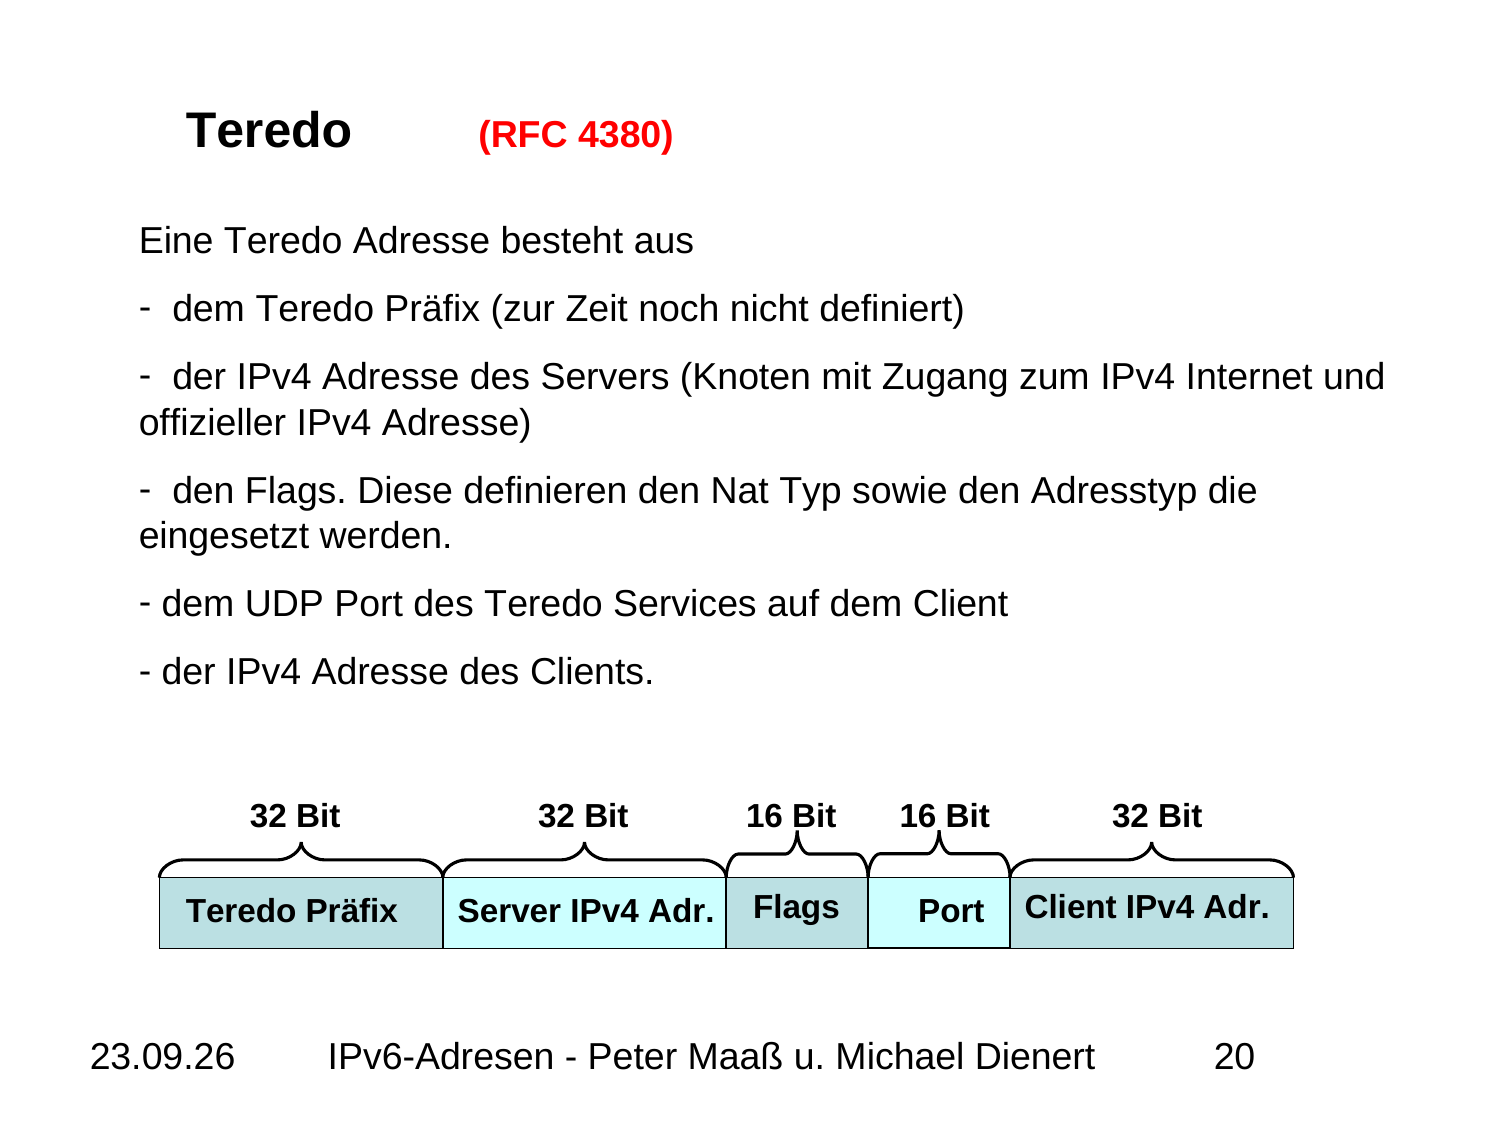

Teredo (RFC 4380)
Eine Teredo Adresse besteht aus
 dem Teredo Präfix (zur Zeit noch nicht definiert)
 der IPv4 Adresse des Servers (Knoten mit Zugang zum IPv4 Internet und offizieller IPv4 Adresse)
 den Flags. Diese definieren den Nat Typ sowie den Adresstyp die eingesetzt werden.
 dem UDP Port des Teredo Services auf dem Client
 der IPv4 Adresse des Clients.
32 Bit
32 Bit
16 Bit
16 Bit
32 Bit
Flags
Client IPv4 Adr.
Teredo Präfix
Server IPv4 Adr.
Port
IPv6-Adresen - Peter Maaß u. Michael Dienert
20